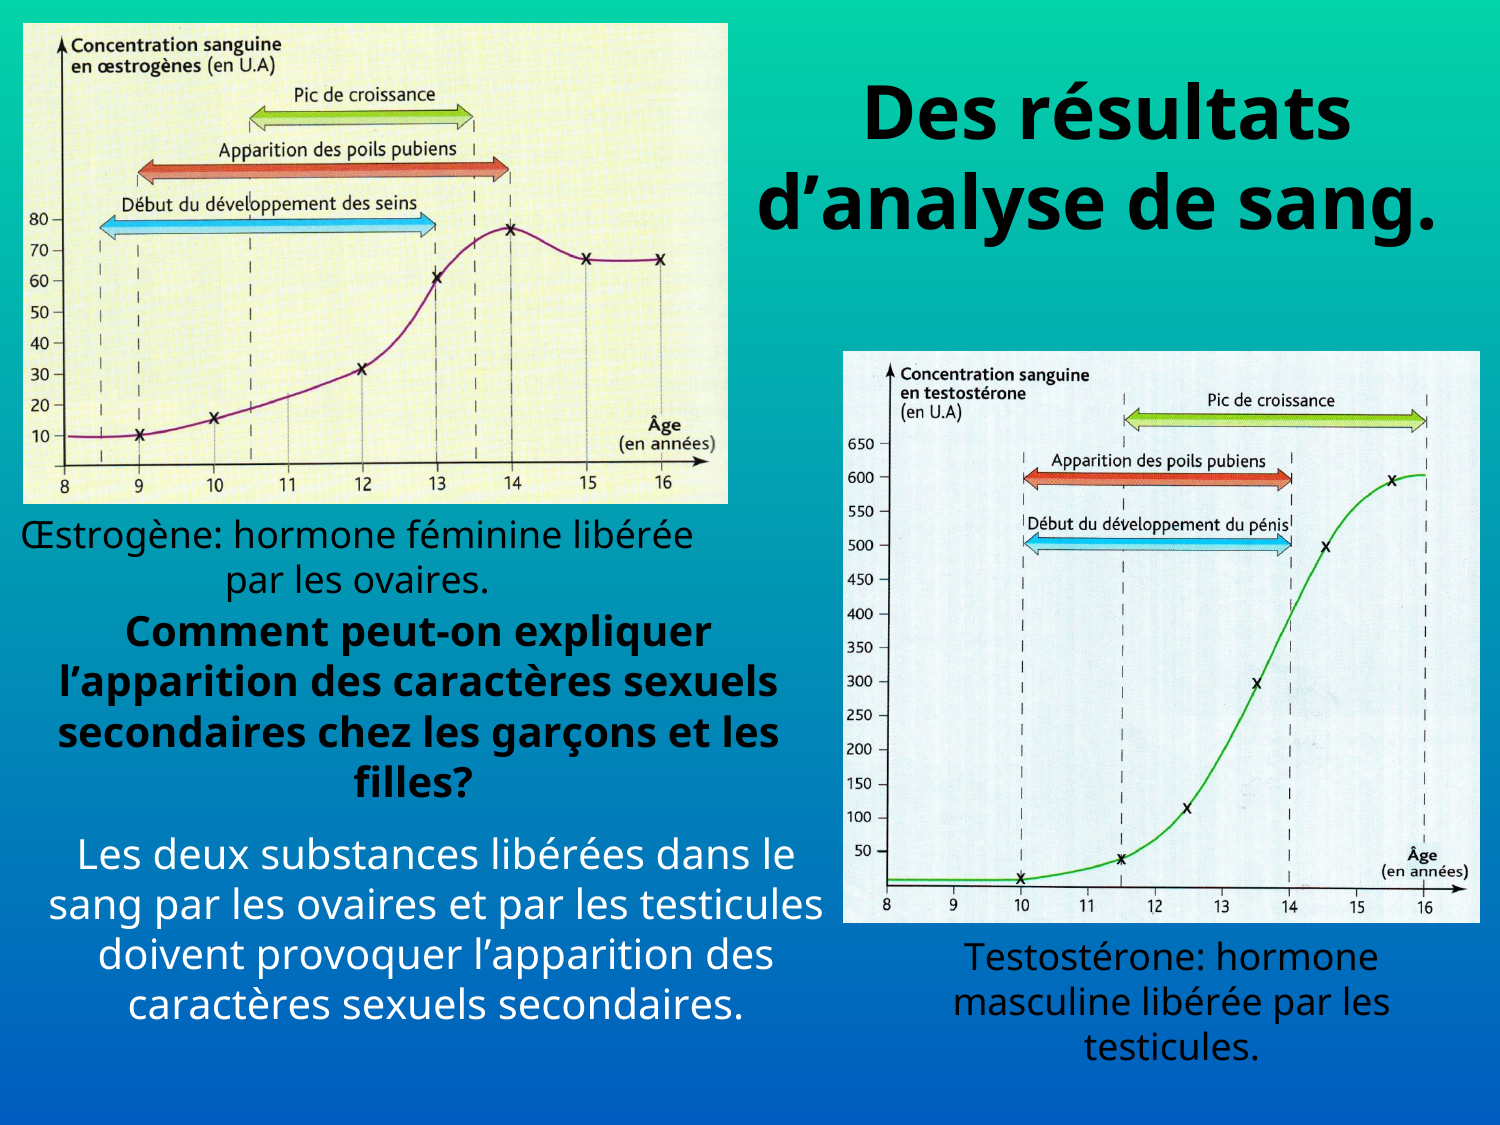

# Des résultats d’analyse de sang.
Œstrogène: hormone féminine libérée par les ovaires.
Comment peut-on expliquer l’apparition des caractères sexuels secondaires chez les garçons et les filles?
Les deux substances libérées dans le sang par les ovaires et par les testicules doivent provoquer l’apparition des caractères sexuels secondaires.
Testostérone: hormone masculine libérée par les testicules.